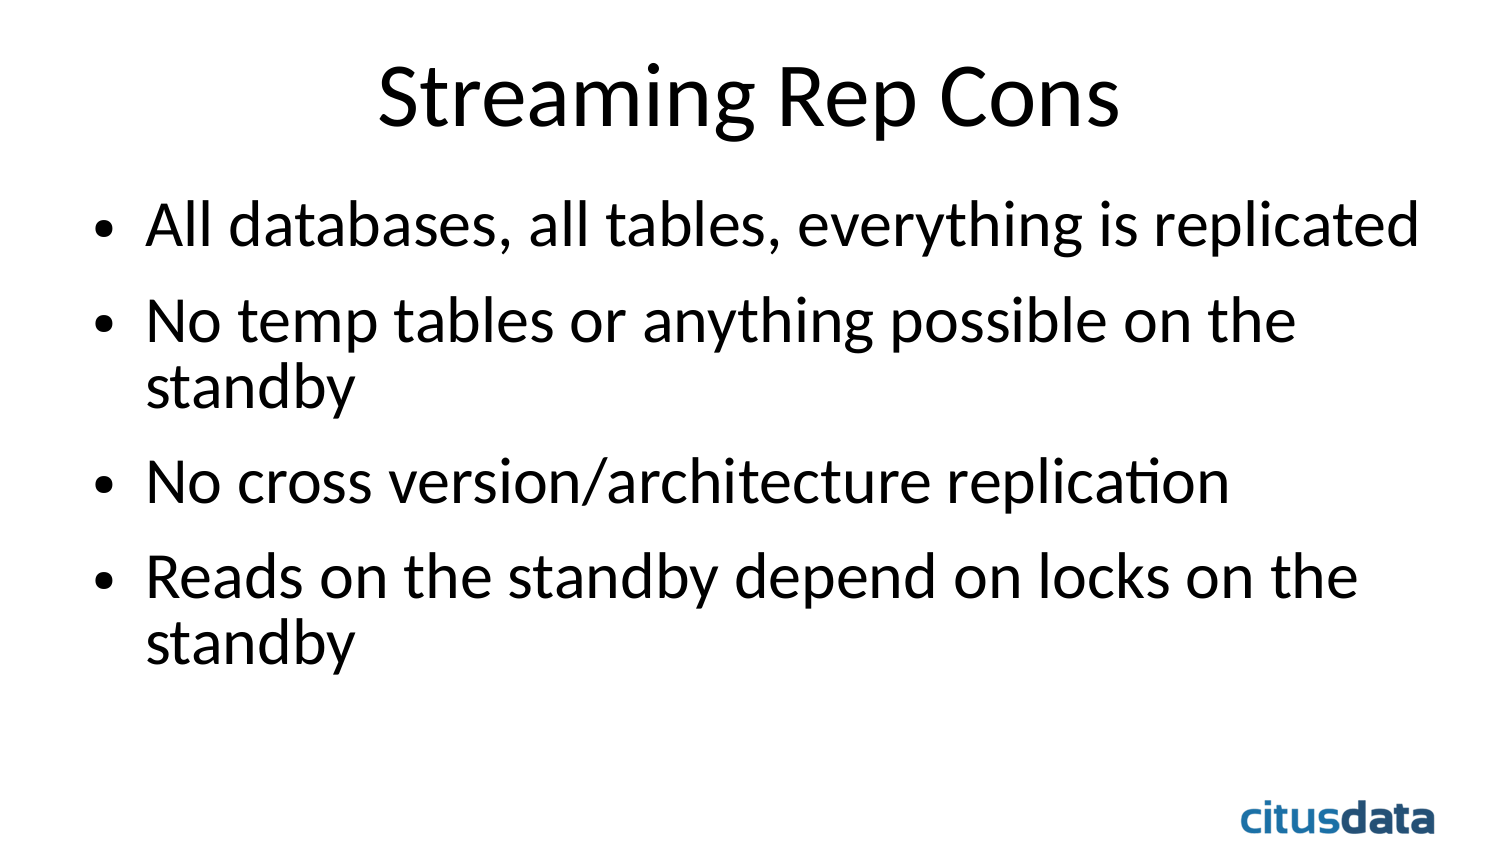

# Streaming Rep Cons
All databases, all tables, everything is replicated
No temp tables or anything possible on the standby
No cross version/architecture replication
Reads on the standby depend on locks on the standby